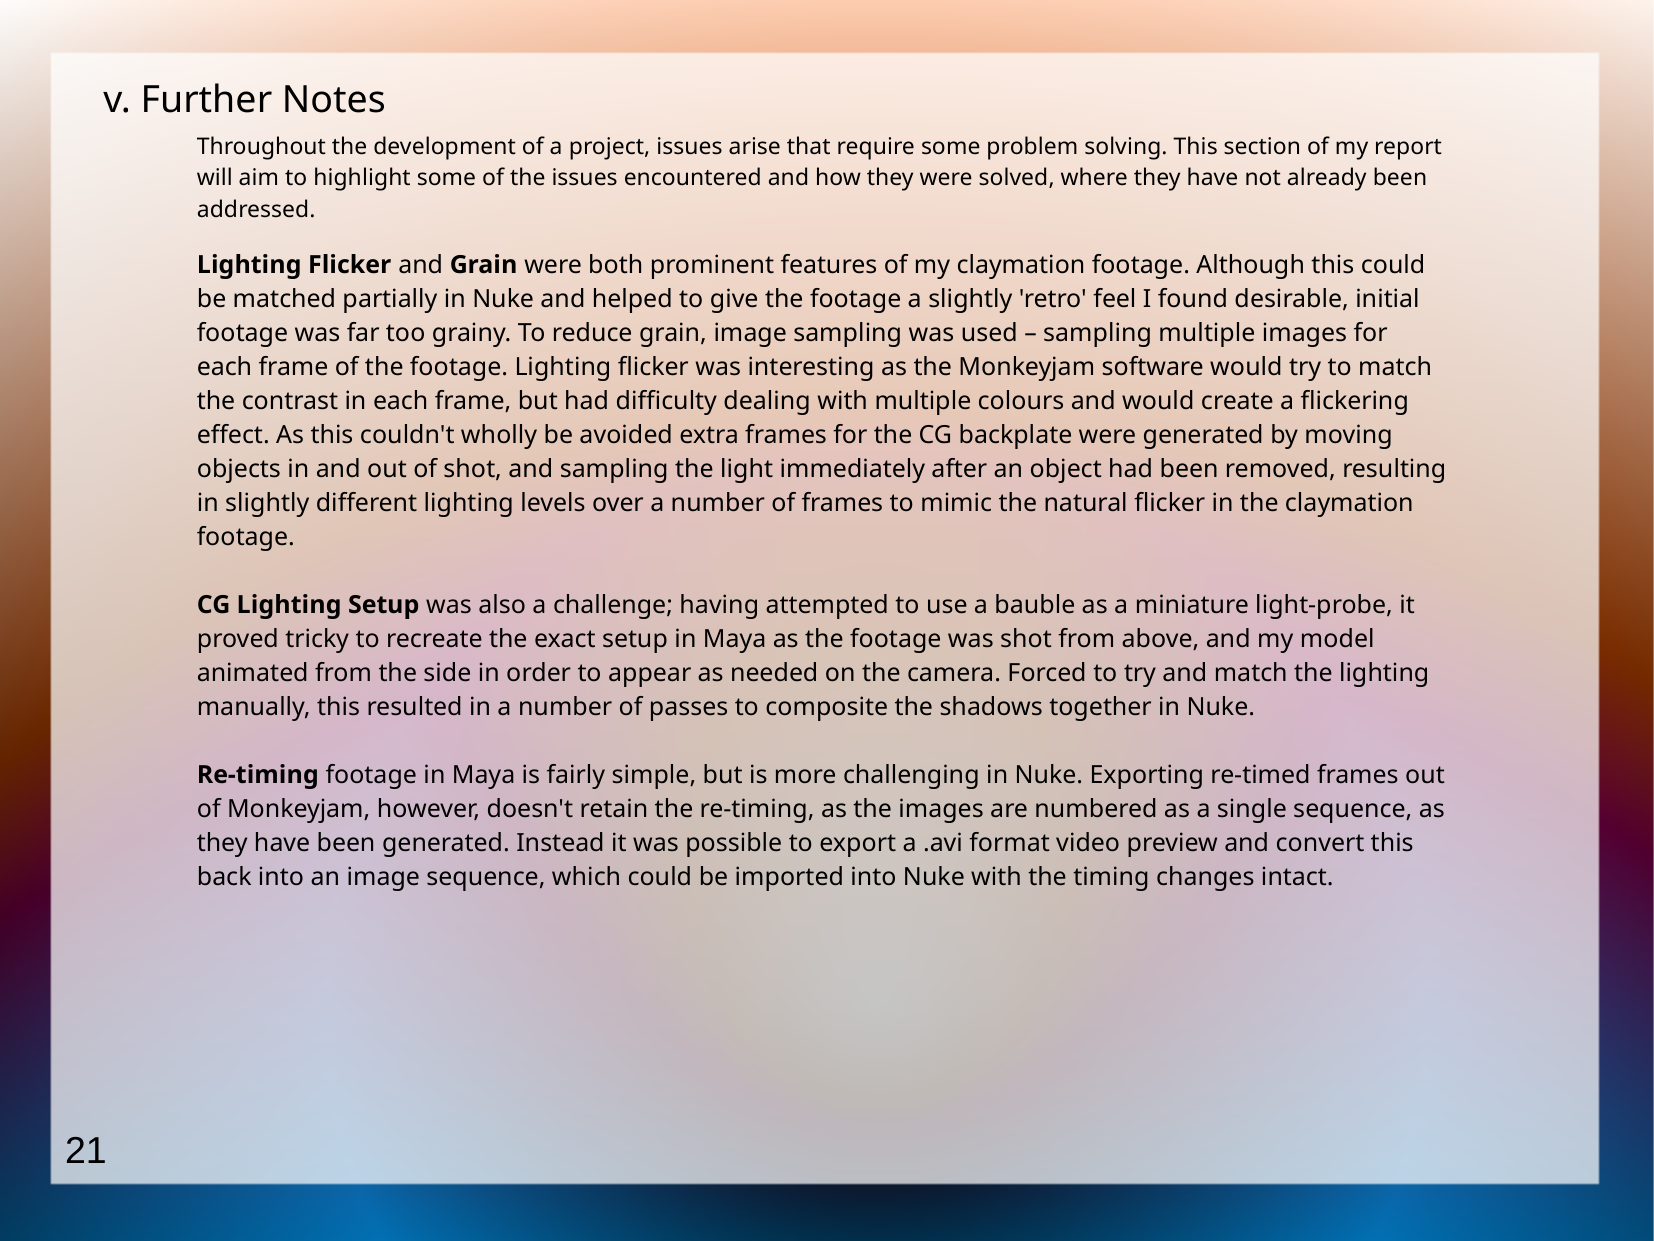

v. Further Notes
Throughout the development of a project, issues arise that require some problem solving. This section of my report will aim to highlight some of the issues encountered and how they were solved, where they have not already been addressed.
Lighting Flicker and Grain were both prominent features of my claymation footage. Although this could be matched partially in Nuke and helped to give the footage a slightly 'retro' feel I found desirable, initial footage was far too grainy. To reduce grain, image sampling was used – sampling multiple images for each frame of the footage. Lighting flicker was interesting as the Monkeyjam software would try to match the contrast in each frame, but had difficulty dealing with multiple colours and would create a flickering effect. As this couldn't wholly be avoided extra frames for the CG backplate were generated by moving objects in and out of shot, and sampling the light immediately after an object had been removed, resulting in slightly different lighting levels over a number of frames to mimic the natural flicker in the claymation footage.
CG Lighting Setup was also a challenge; having attempted to use a bauble as a miniature light-probe, it proved tricky to recreate the exact setup in Maya as the footage was shot from above, and my model animated from the side in order to appear as needed on the camera. Forced to try and match the lighting manually, this resulted in a number of passes to composite the shadows together in Nuke.
Re-timing footage in Maya is fairly simple, but is more challenging in Nuke. Exporting re-timed frames out of Monkeyjam, however, doesn't retain the re-timing, as the images are numbered as a single sequence, as they have been generated. Instead it was possible to export a .avi format video preview and convert this back into an image sequence, which could be imported into Nuke with the timing changes intact.